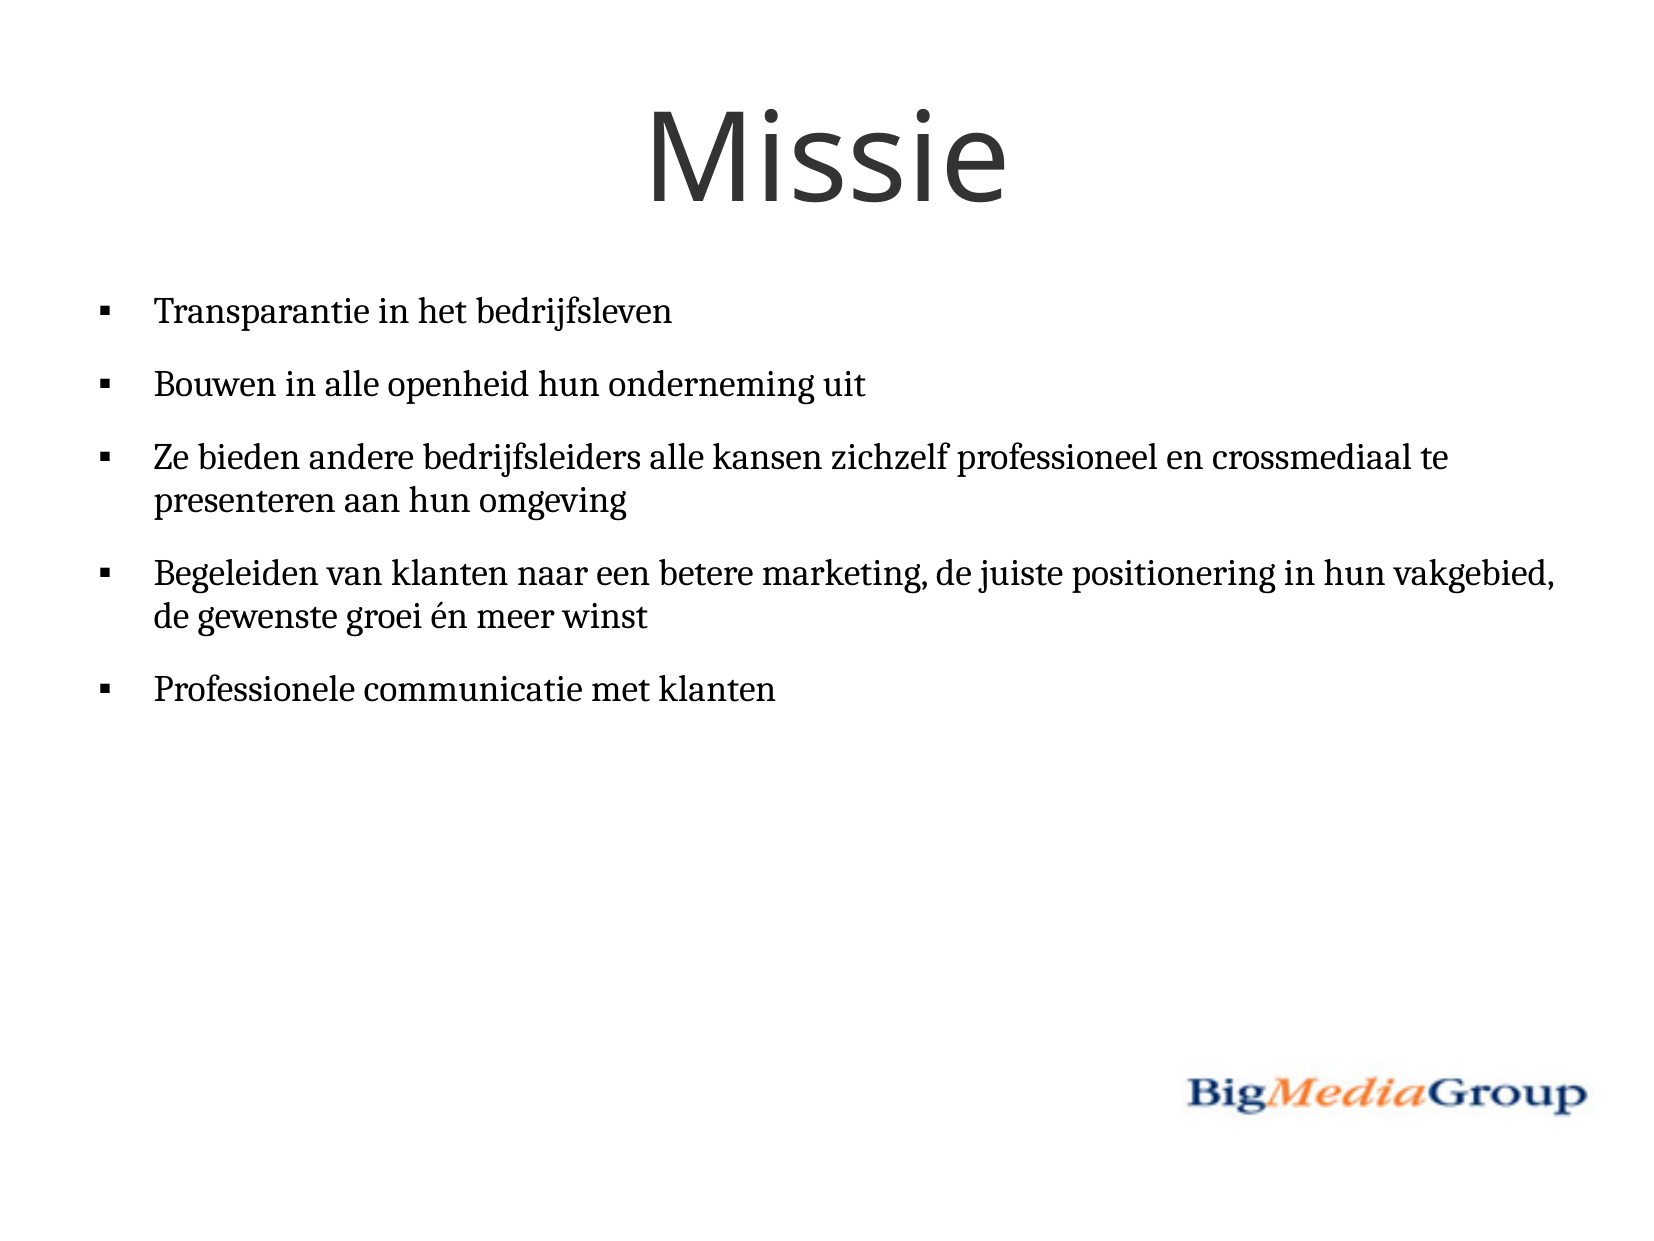

# Missie
Transparantie in het bedrijfsleven
Bouwen in alle openheid hun onderneming uit
Ze bieden andere bedrijfsleiders alle kansen zichzelf professioneel en crossmediaal te presenteren aan hun omgeving
Begeleiden van klanten naar een betere marketing, de juiste positionering in hun vakgebied, de gewenste groei én meer winst
Professionele communicatie met klanten